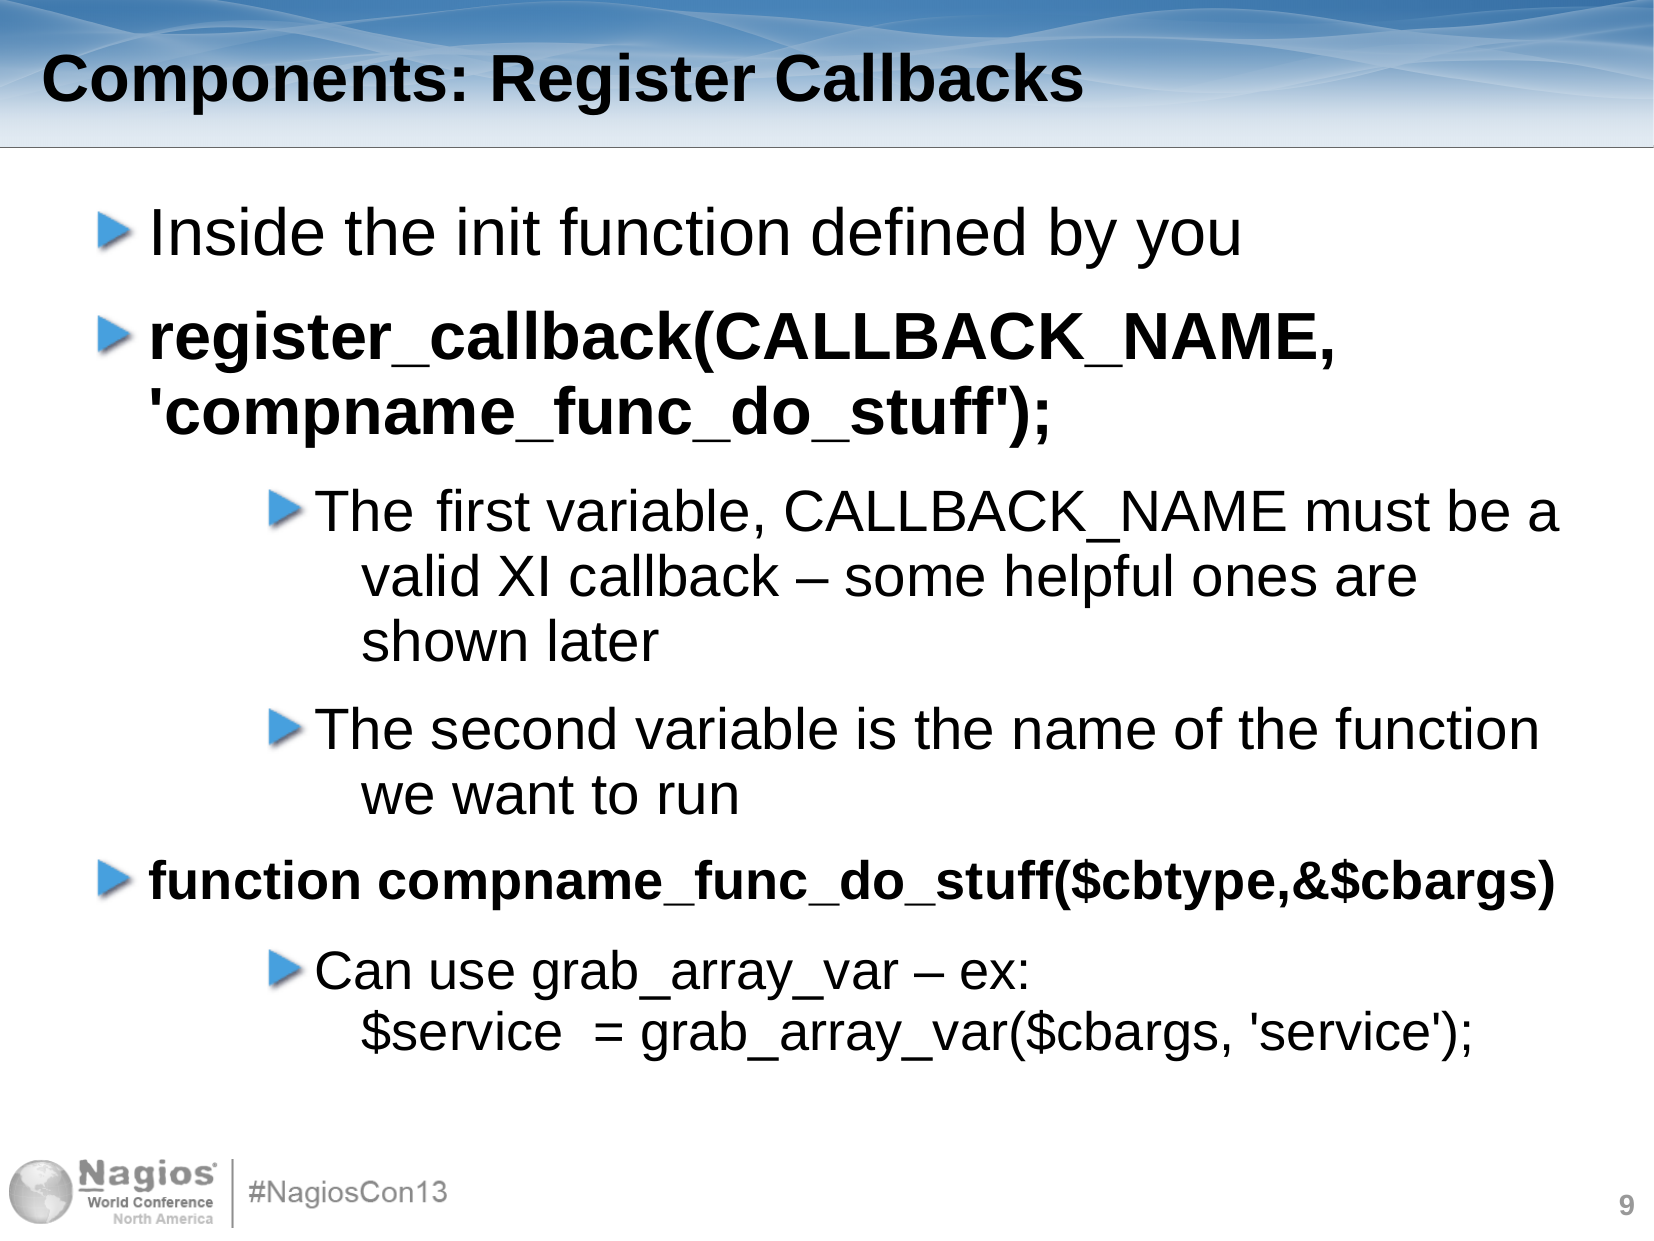

# Components: Register Callbacks
Inside the init function defined by you
register_callback(CALLBACK_NAME, 'compname_func_do_stuff');
The	first variable, CALLBACK_NAME must be a valid XI callback – some helpful ones are shown later
The second variable is the name of the function we want to run
function compname_func_do_stuff($cbtype,&$cbargs)
Can use grab_array_var – ex:
$service = grab_array_var($cbargs, 'service');
9